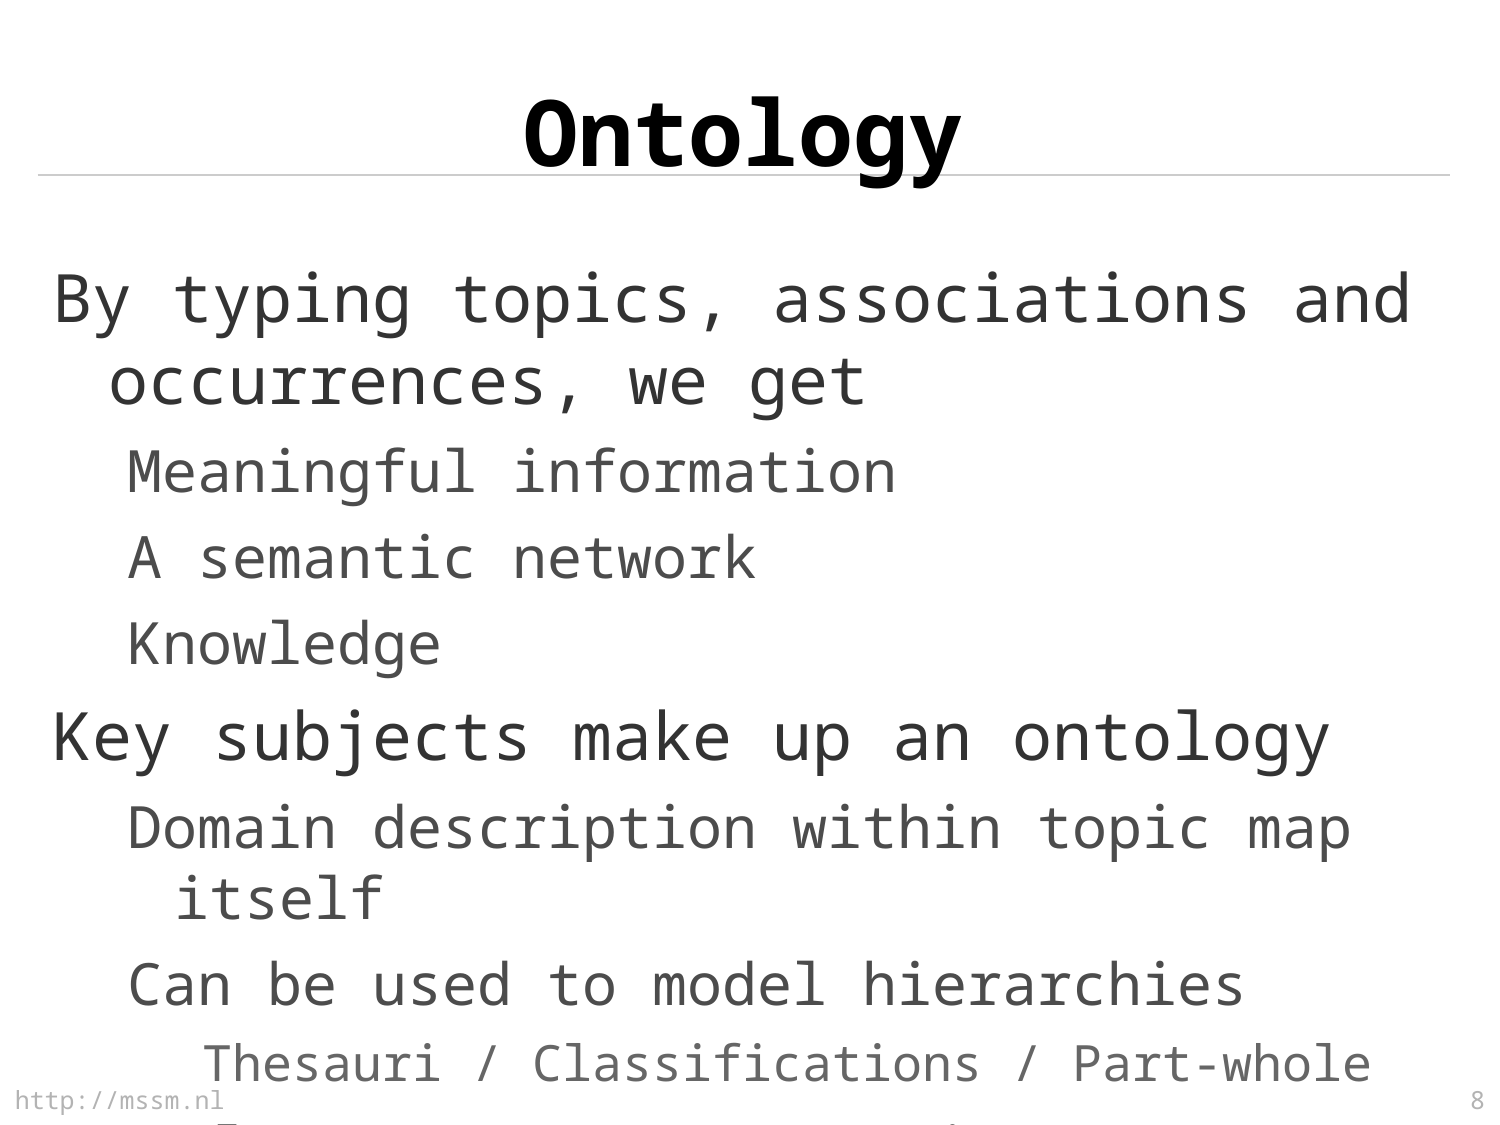

# Ontology
By typing topics, associations and occurrences, we get
Meaningful information
A semantic network
Knowledge
Key subjects make up an ontology
Domain description within topic map itself
Can be used to model hierarchies
Thesauri / Classifications / Part-whole
Ontology types are topics themselves
http://mssm.nl
8